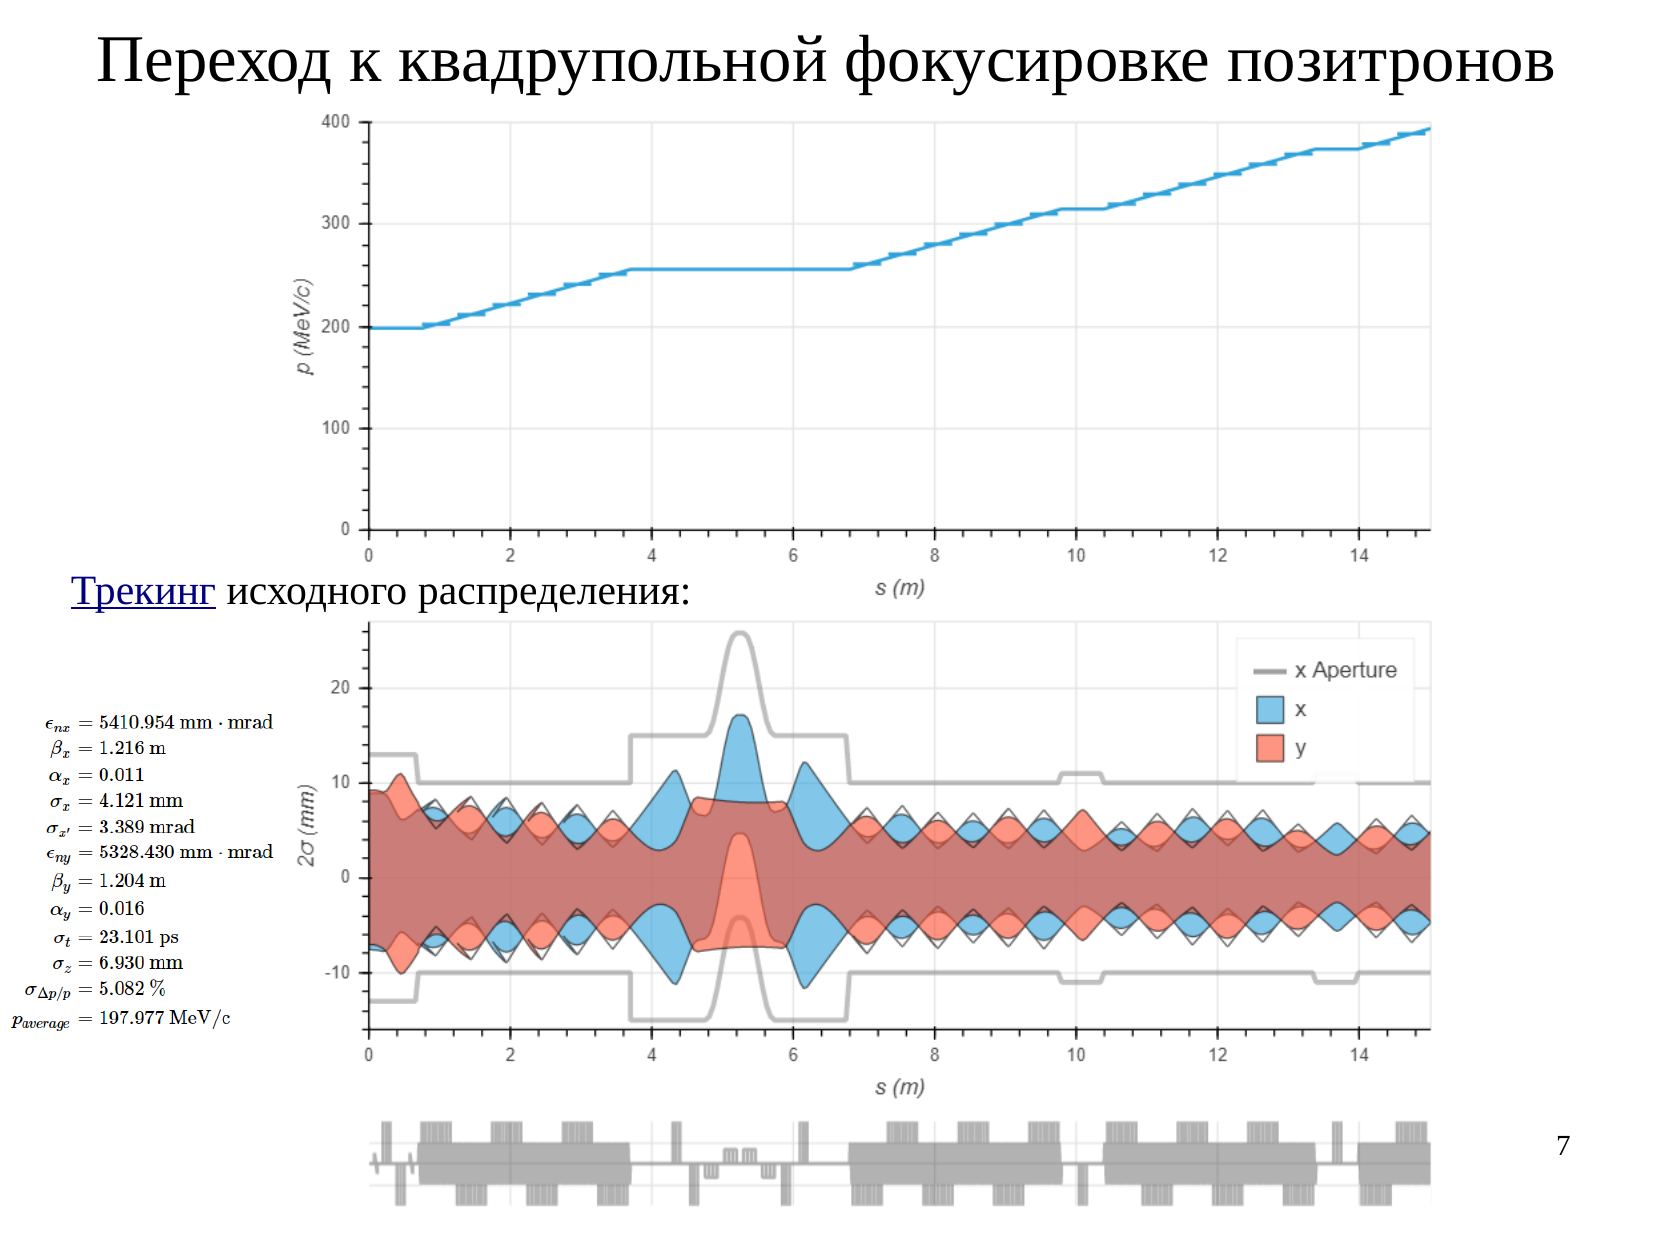

# Переход к квадрупольной фокусировке позитронов
Трекинг исходного распределения:
7